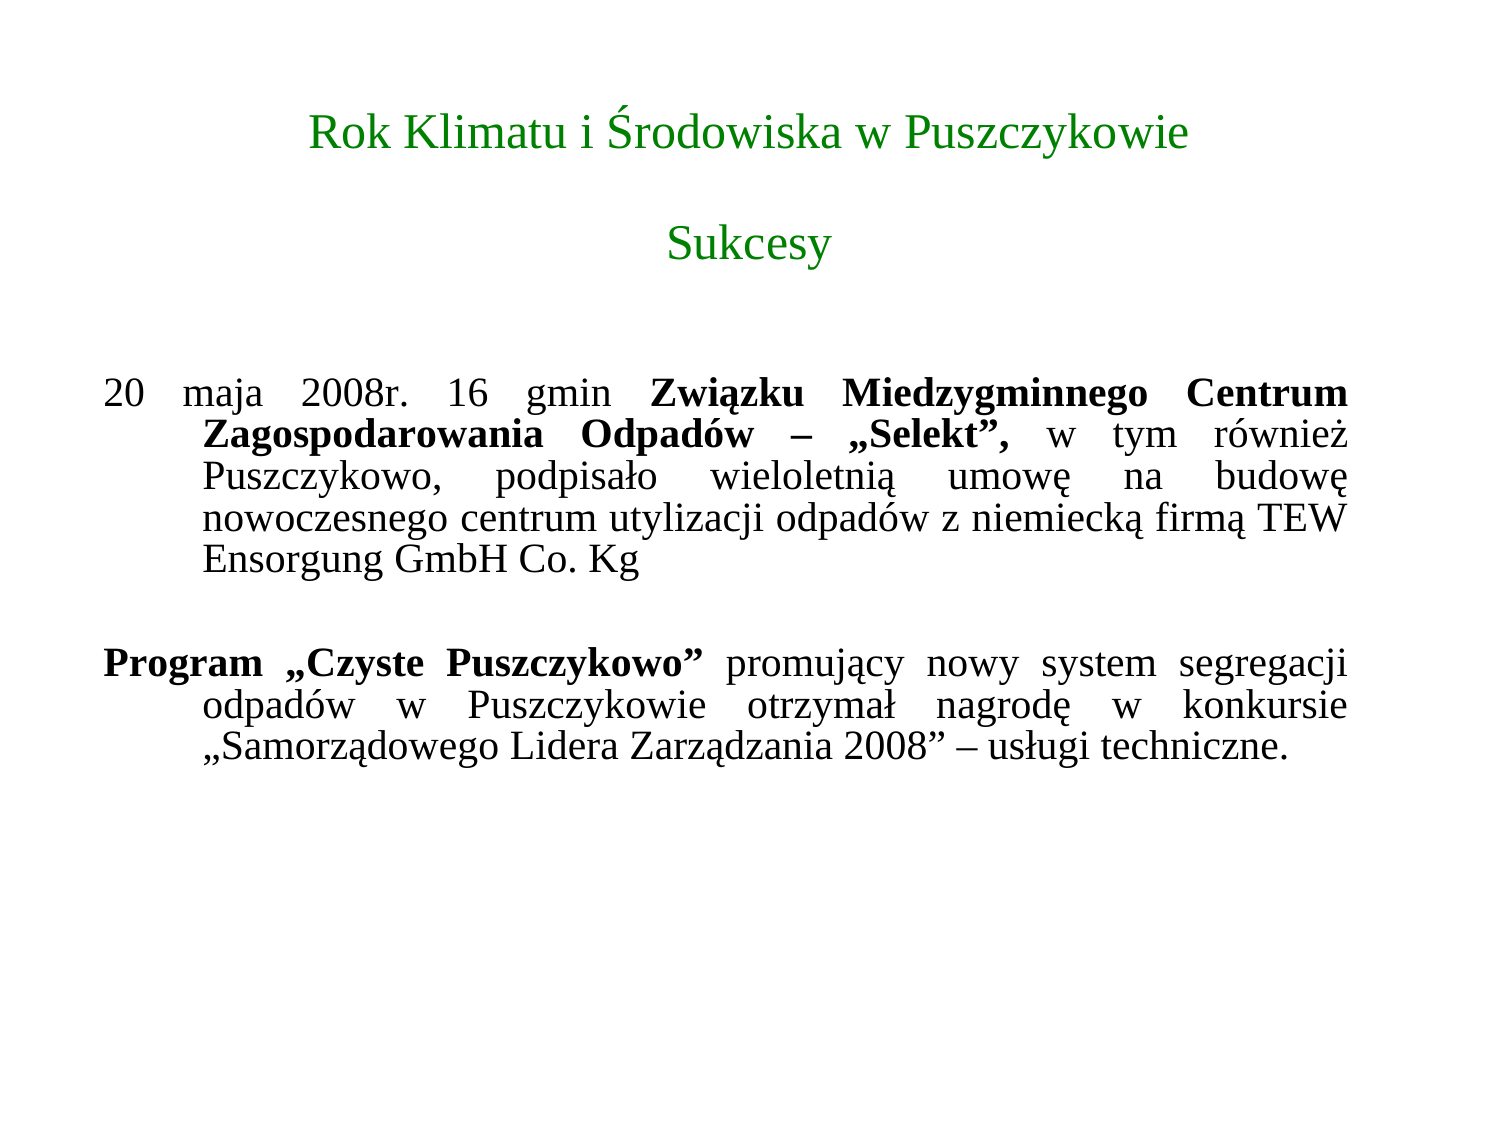

# Rok Klimatu i Środowiska w Puszczykowie Sukcesy
20 maja 2008r. 16 gmin Związku Miedzygminnego Centrum Zagospodarowania Odpadów – „Selekt”, w tym również Puszczykowo, podpisało wieloletnią umowę na budowę nowoczesnego centrum utylizacji odpadów z niemiecką firmą TEW Ensorgung GmbH Co. Kg
Program „Czyste Puszczykowo” promujący nowy system segregacji odpadów w Puszczykowie otrzymał nagrodę w konkursie „Samorządowego Lidera Zarządzania 2008” – usługi techniczne.